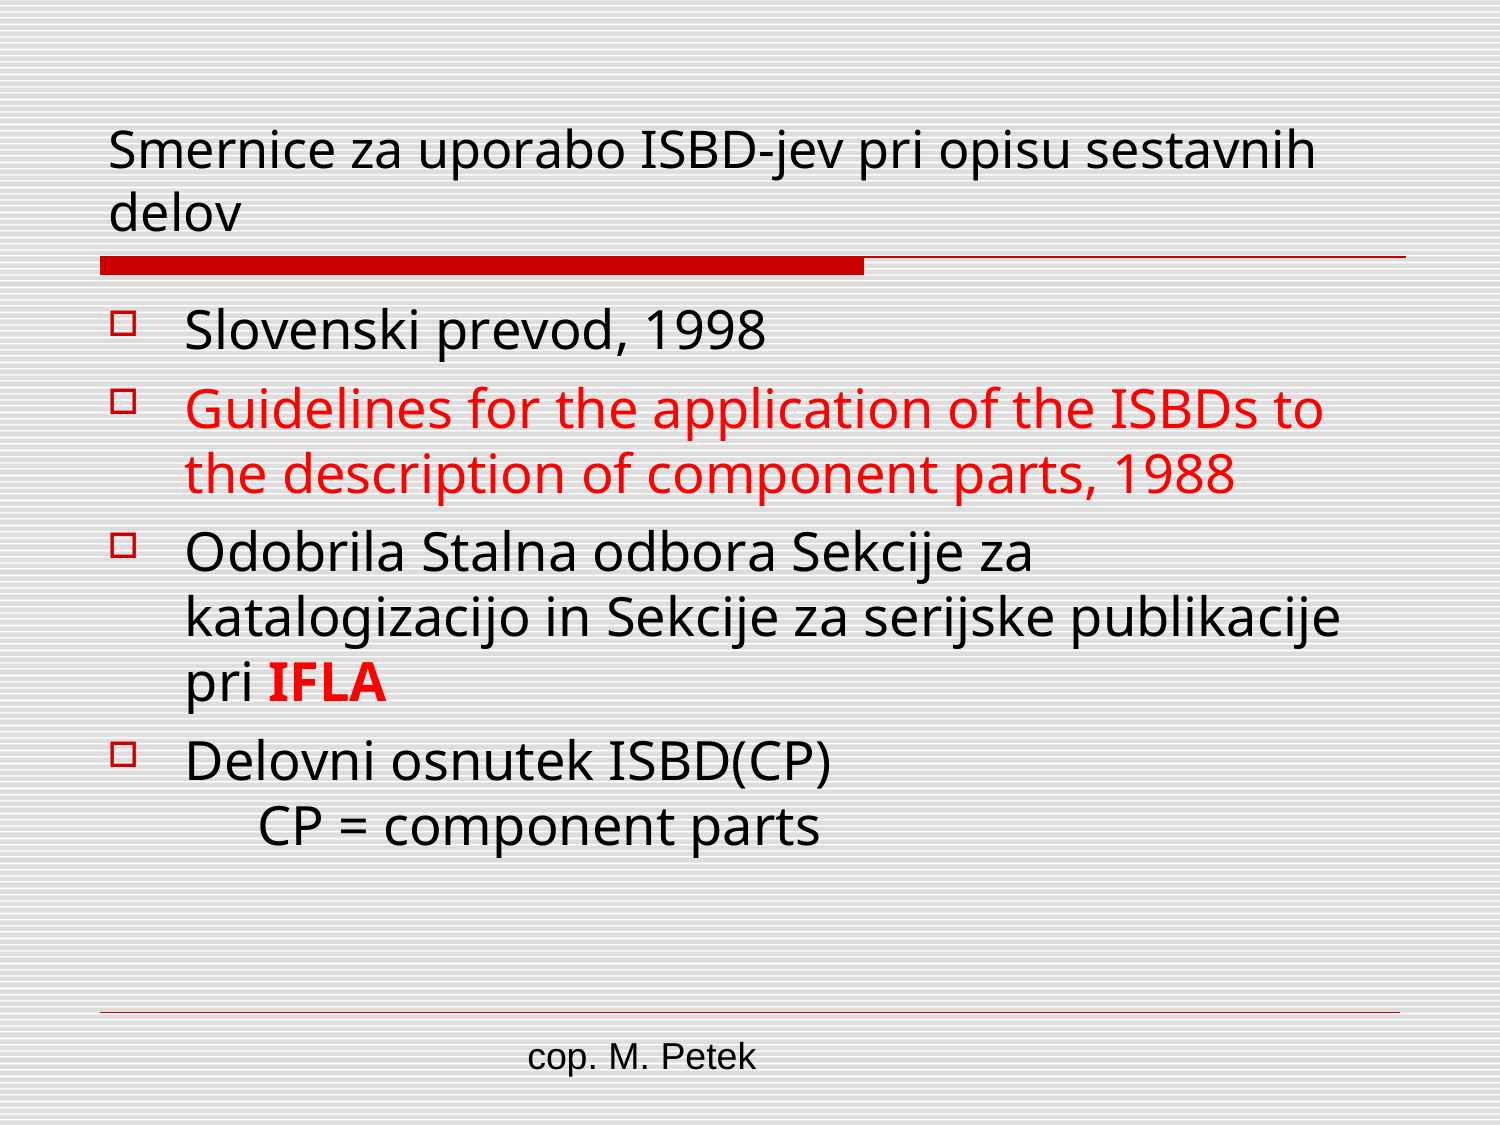

# Smernice za uporabo ISBD-jev pri opisu sestavnih delov
Slovenski prevod, 1998
Guidelines for the application of the ISBDs to the description of component parts, 1988
Odobrila Stalna odbora Sekcije za katalogizacijo in Sekcije za serijske publikacije pri IFLA
Delovni osnutek ISBD(CP)
	CP = component parts
cop. M. Petek